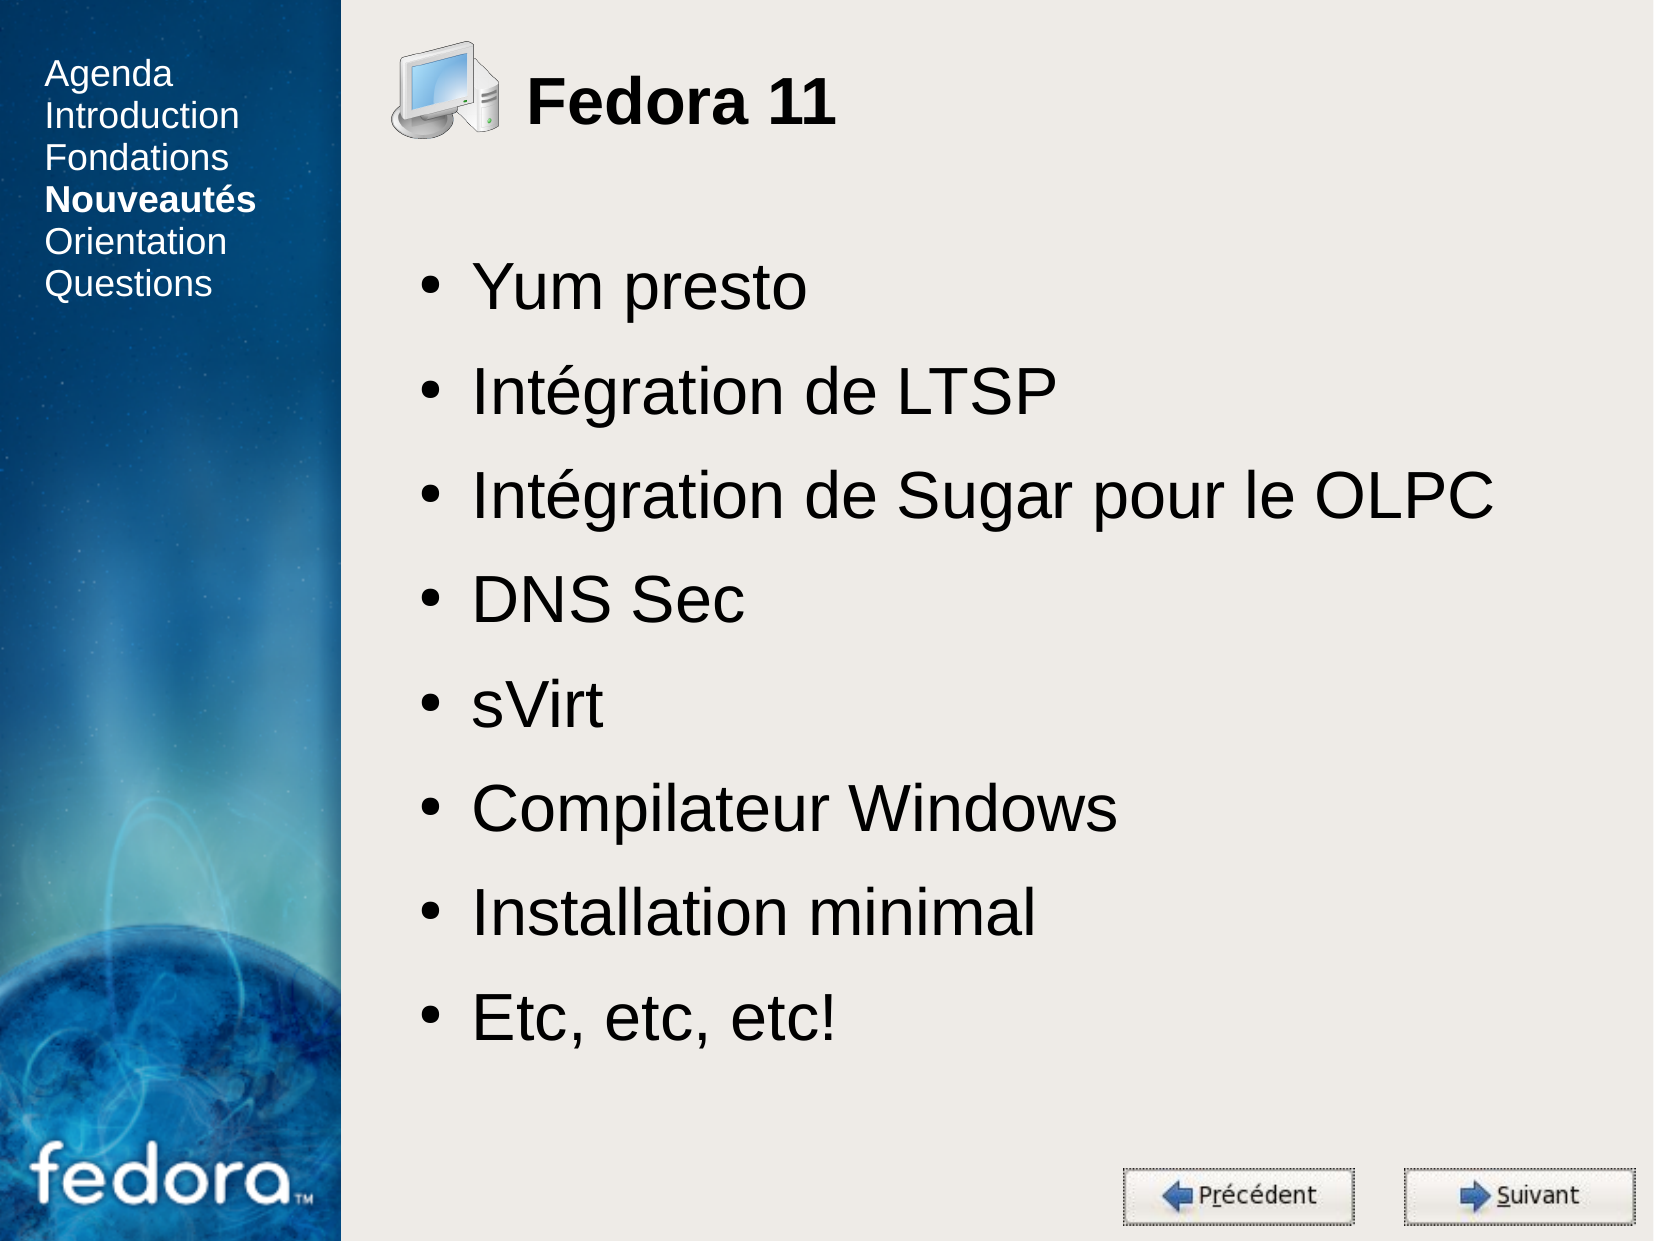

Agenda
Introduction
Fondations
Nouveautés
Orientation
Questions
Fedora 11
# Yum presto
Intégration de LTSP
Intégration de Sugar pour le OLPC
DNS Sec
sVirt
Compilateur Windows
Installation minimal
Etc, etc, etc!